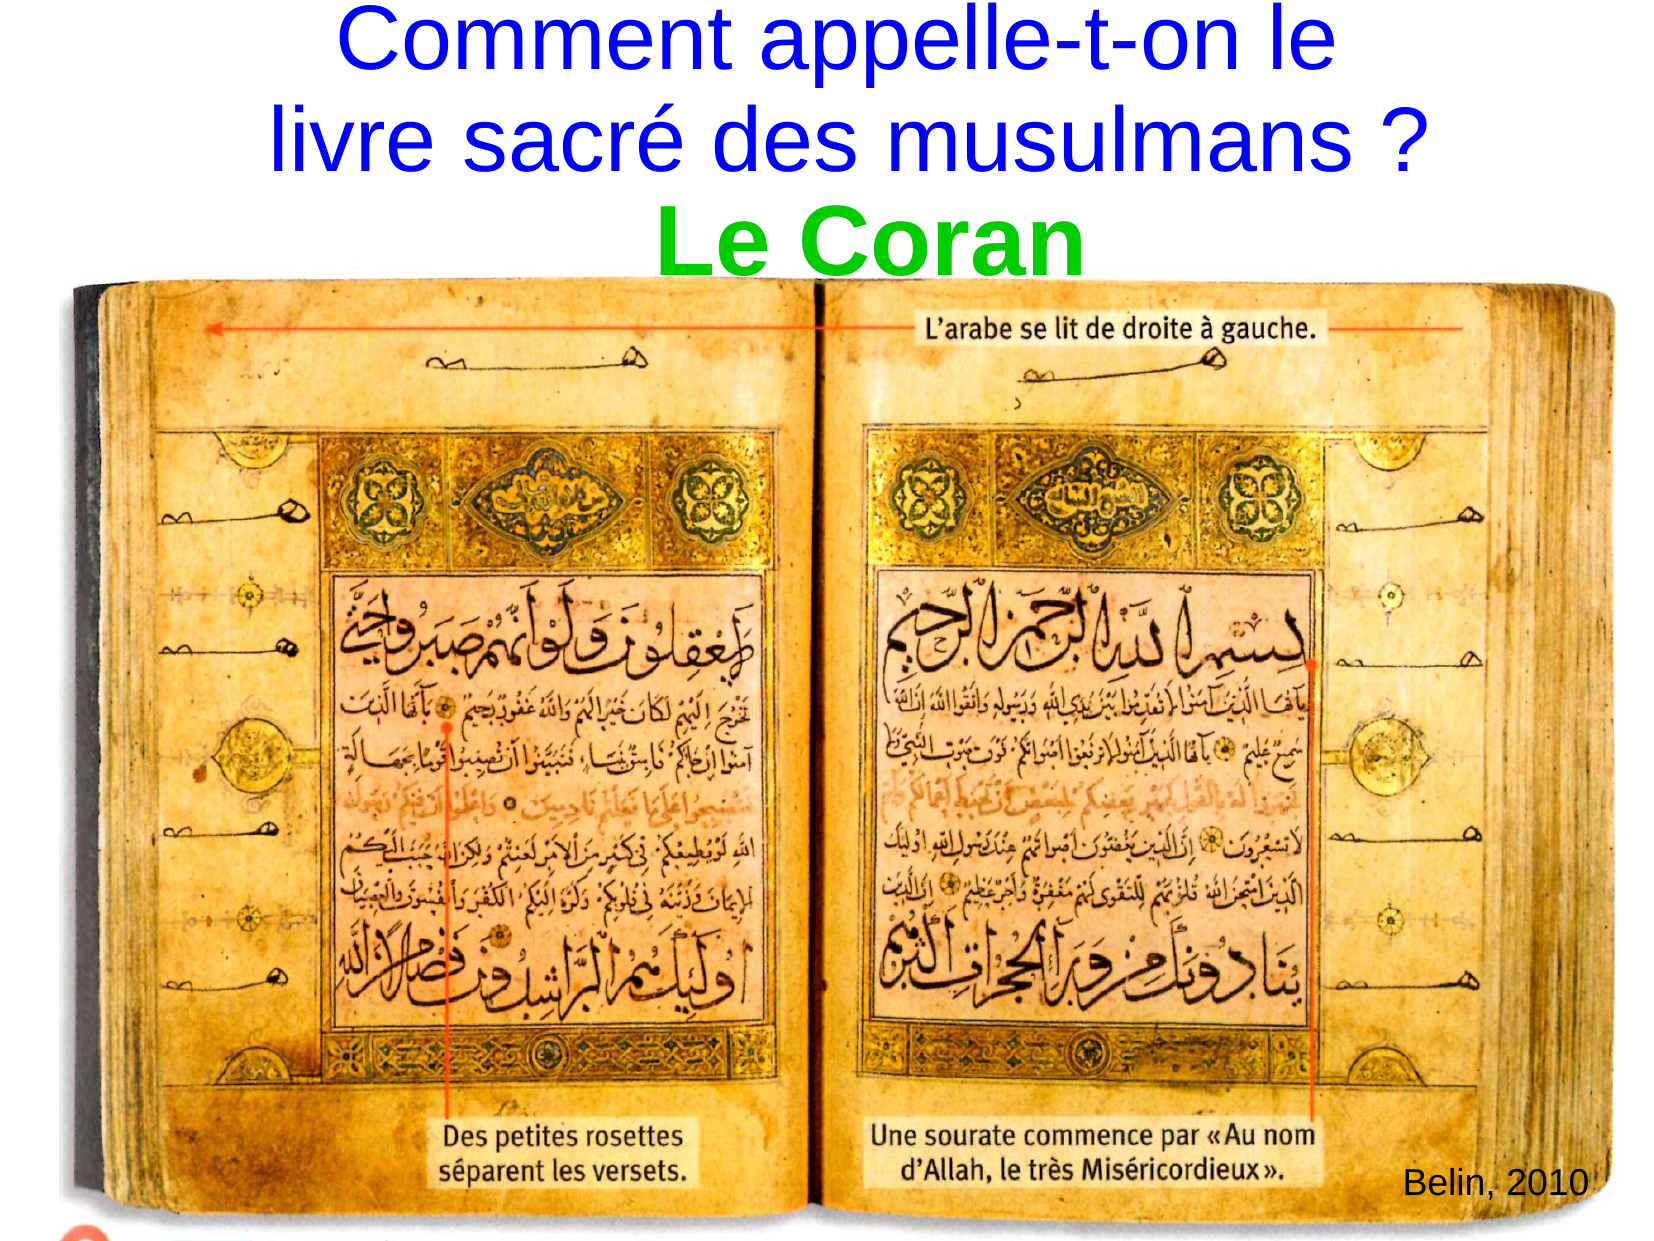

# Comment appelle-t-on le livre sacré des musulmans ?
Le Coran
Belin, 2010